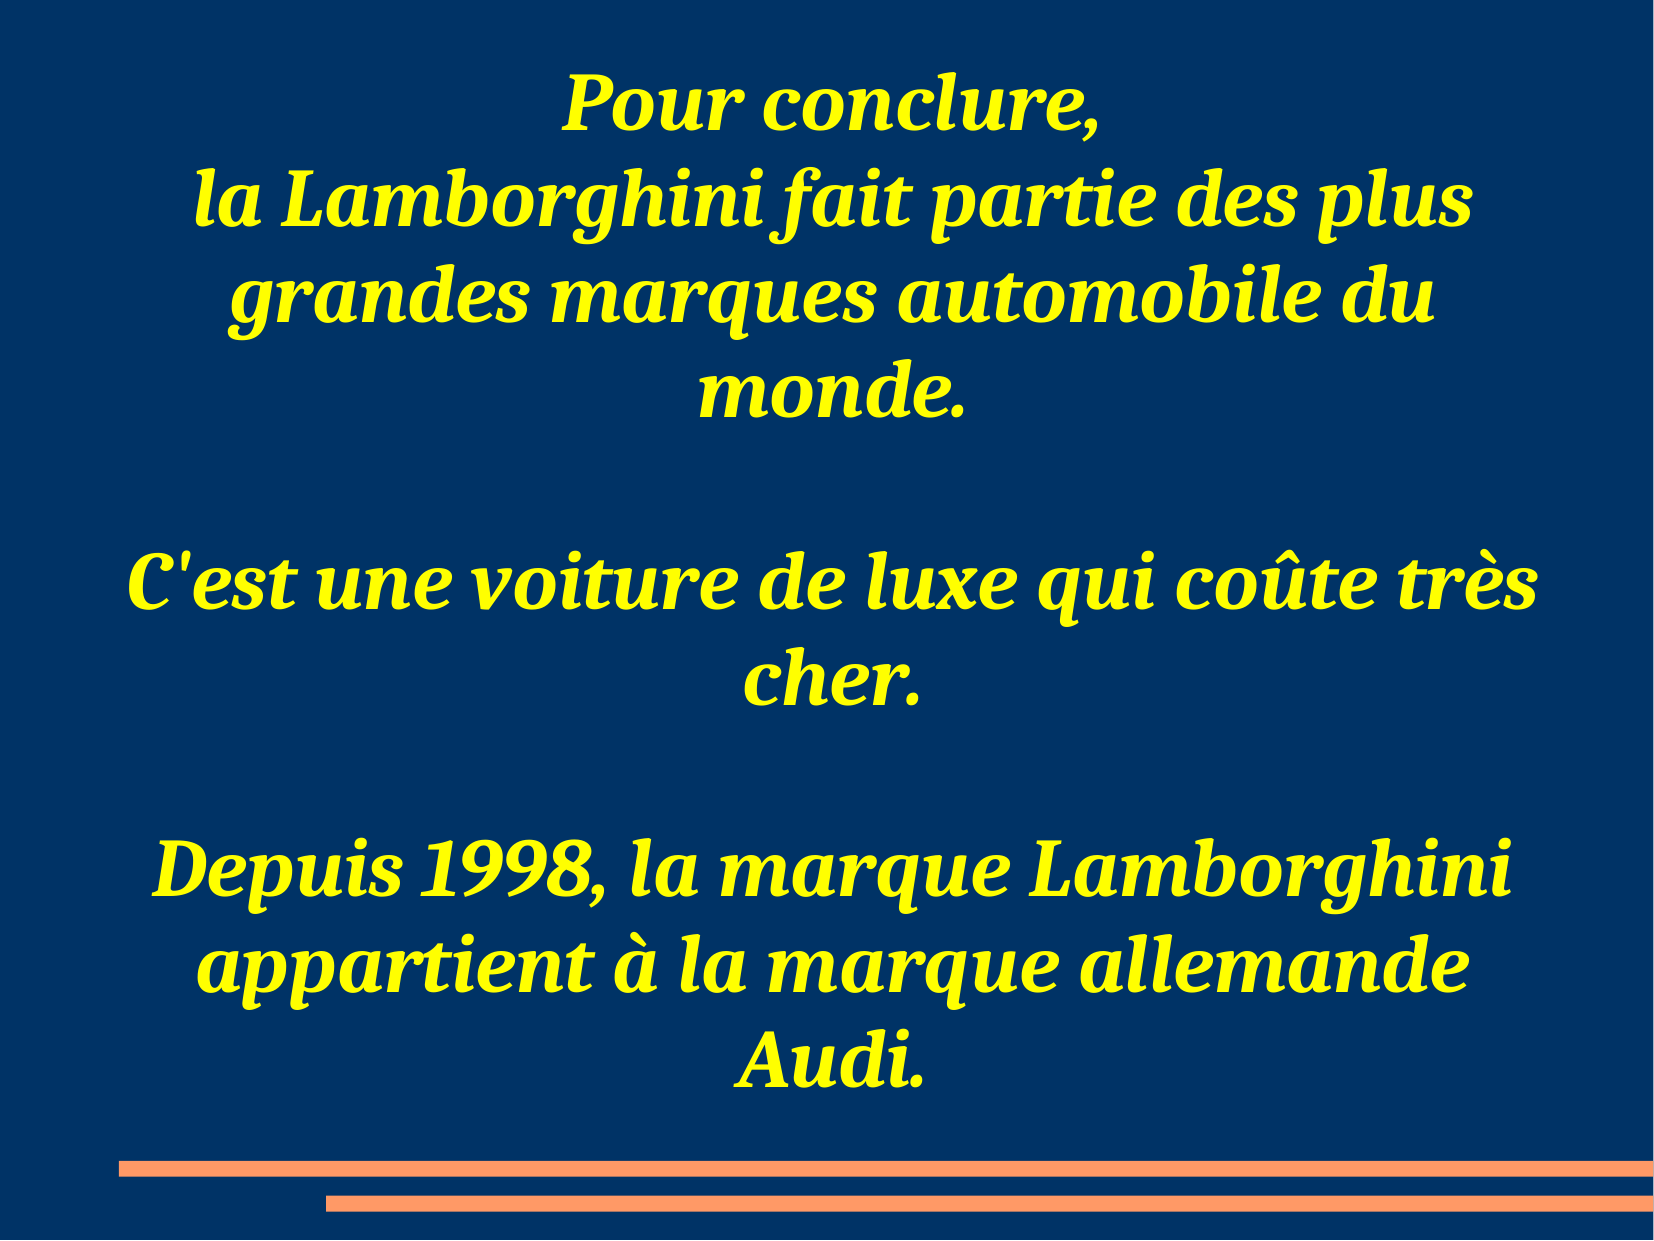

# Pour conclure, la Lamborghini fait partie des plus grandes marques automobile du monde. C'est une voiture de luxe qui coûte très cher. Depuis 1998, la marque Lamborghini appartient à la marque allemande Audi.